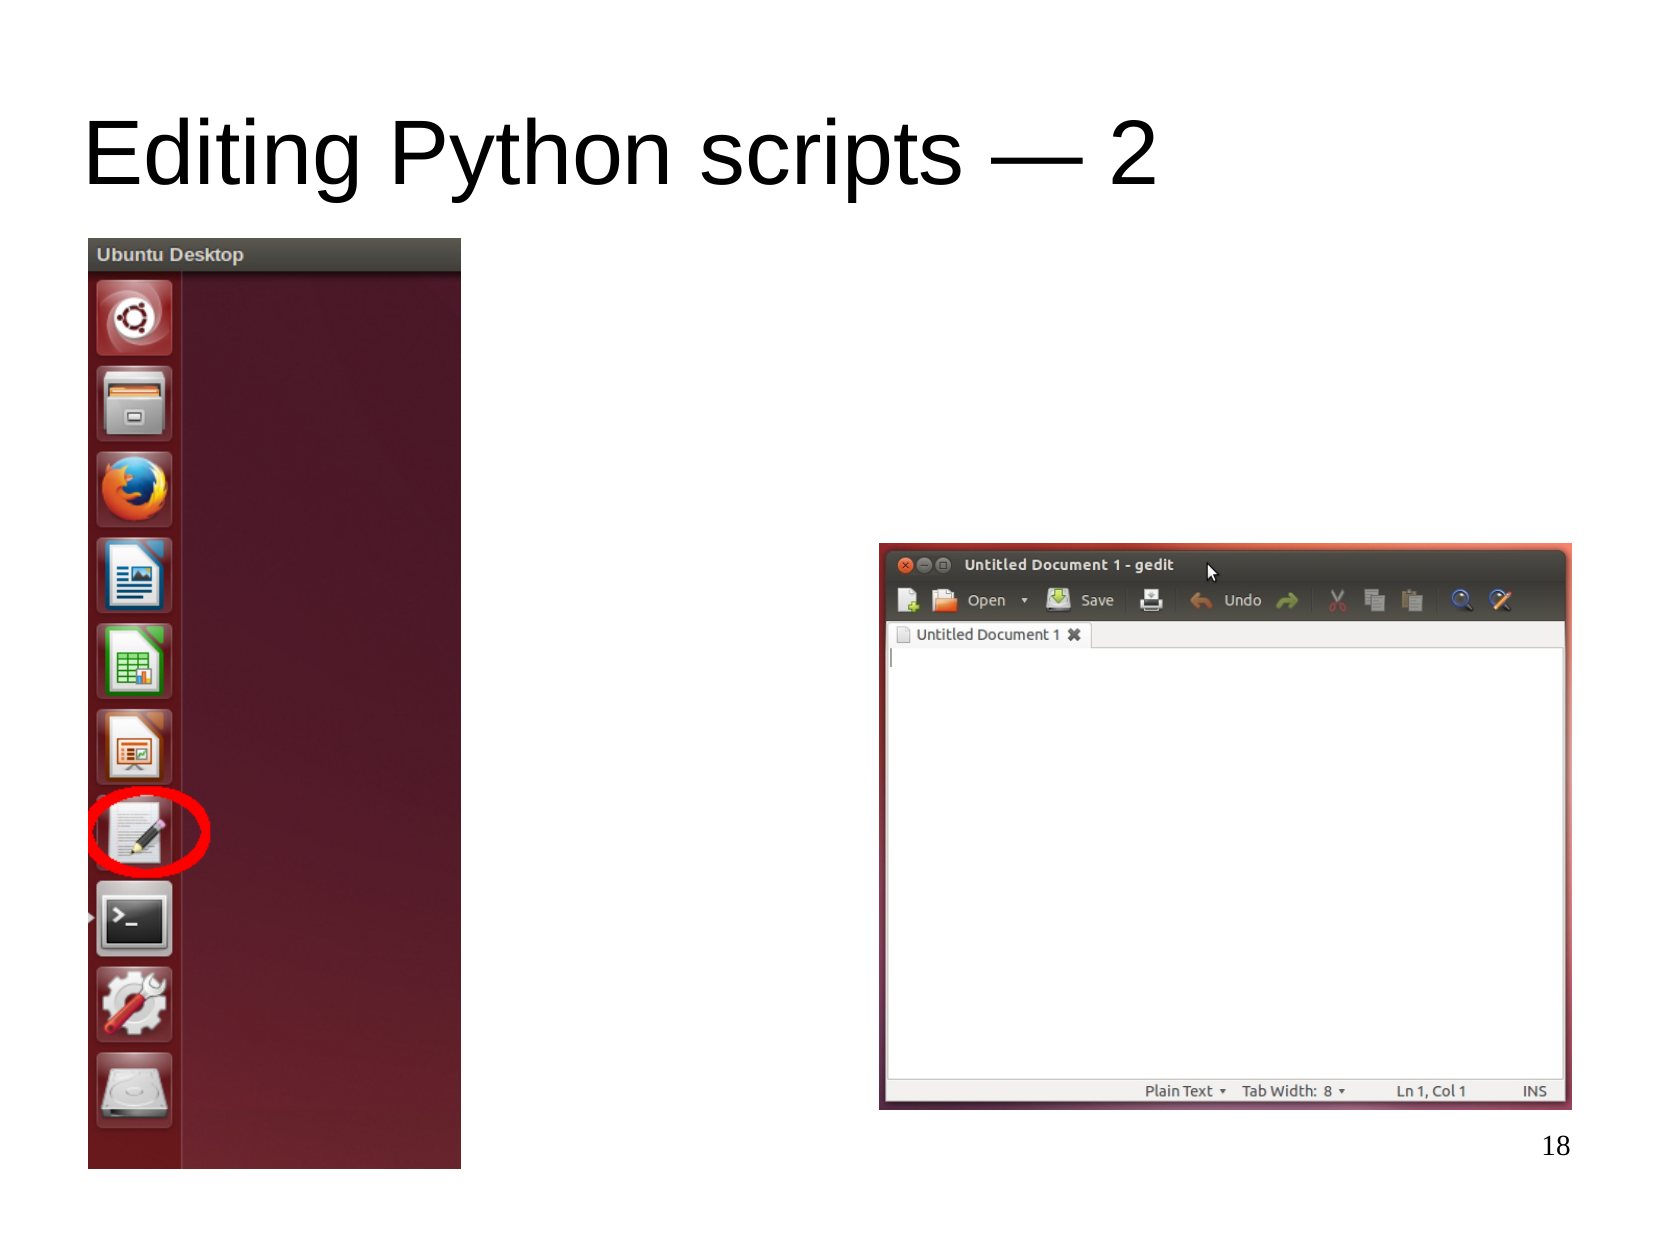

# Editing Python scripts — 2
18